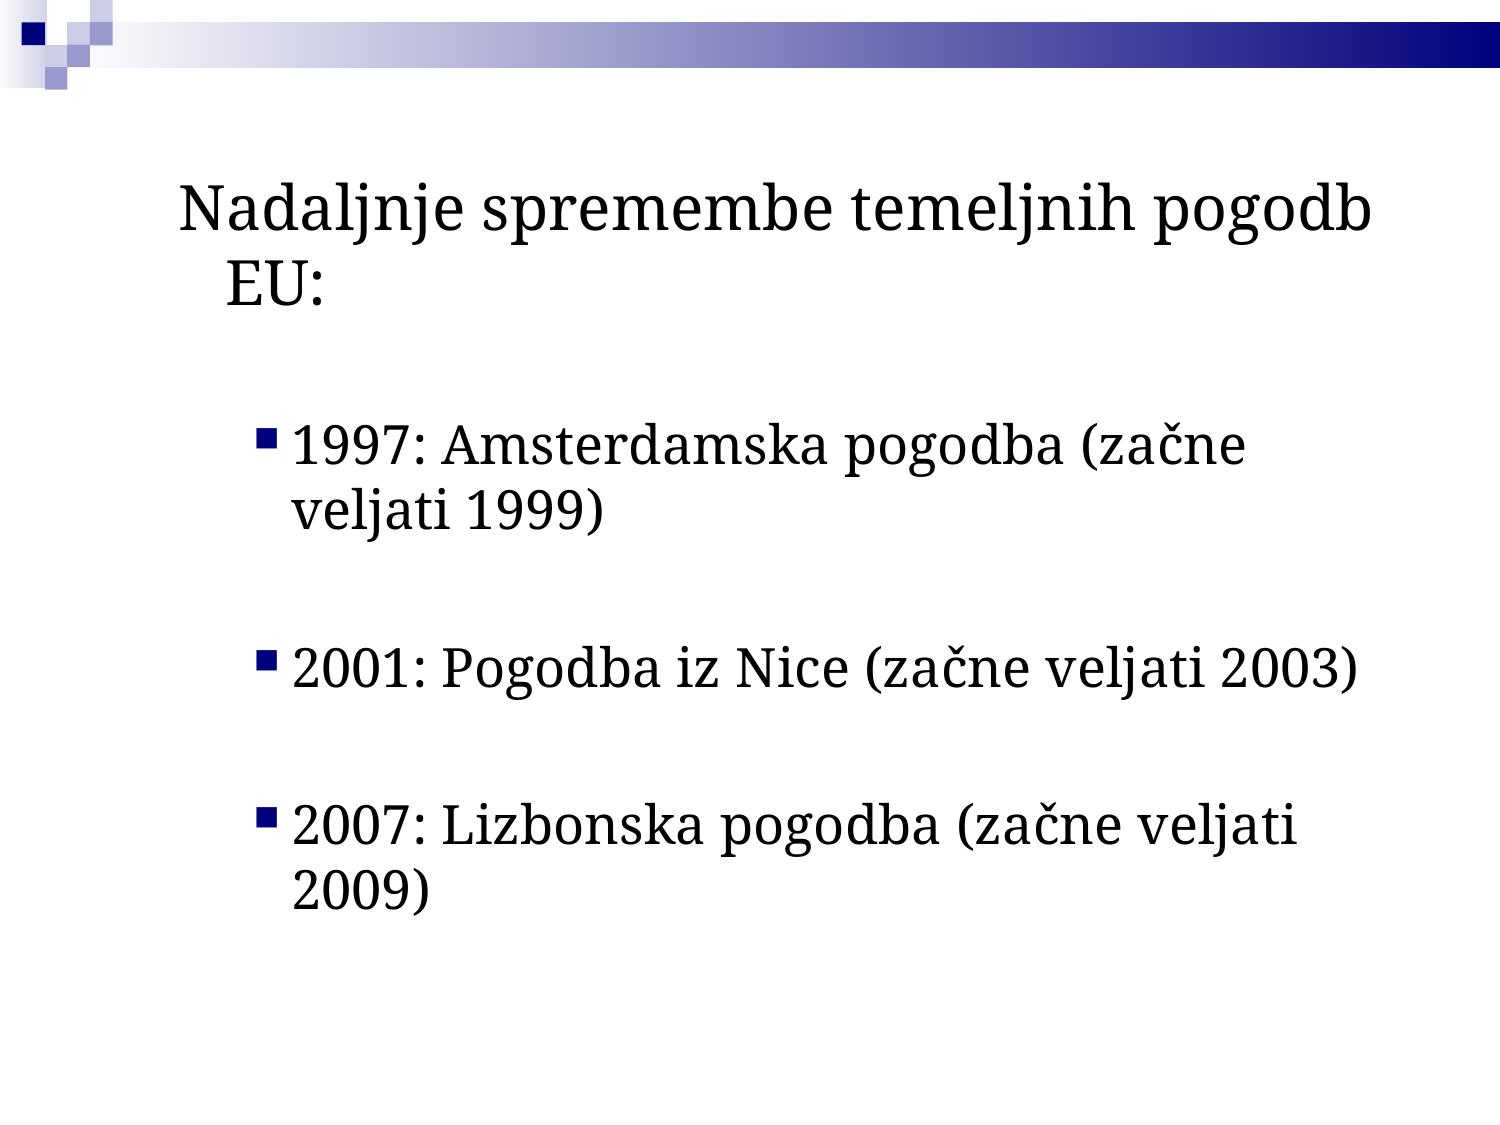

# Nadaljnje spremembe temeljnih pogodb EU:
1997: Amsterdamska pogodba (začne veljati 1999)
2001: Pogodba iz Nice (začne veljati 2003)
2007: Lizbonska pogodba (začne veljati 2009)